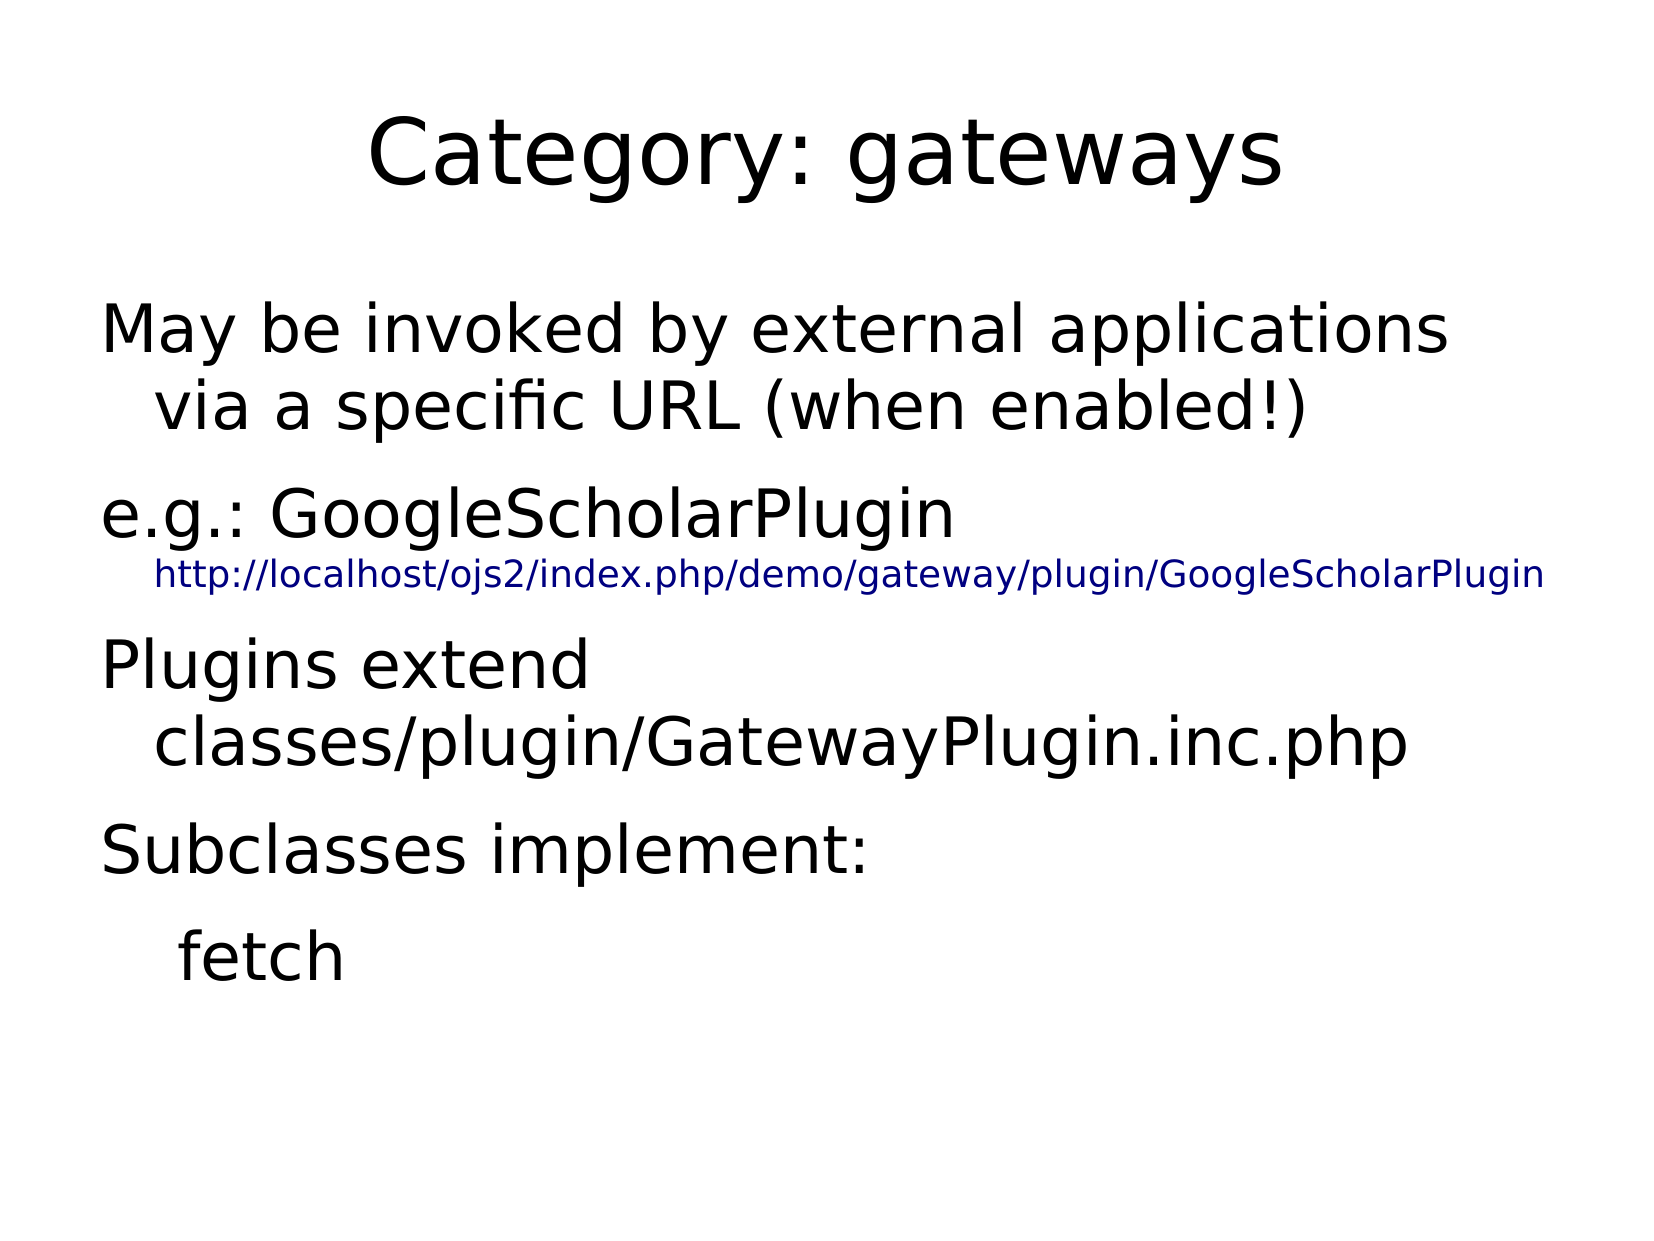

# Category: gateways
May be invoked by external applications via a specific URL (when enabled!)
e.g.: GoogleScholarPlugin http://localhost/ojs2/index.php/demo/gateway/plugin/GoogleScholarPlugin
Plugins extend classes/plugin/GatewayPlugin.inc.php
Subclasses implement:
fetch